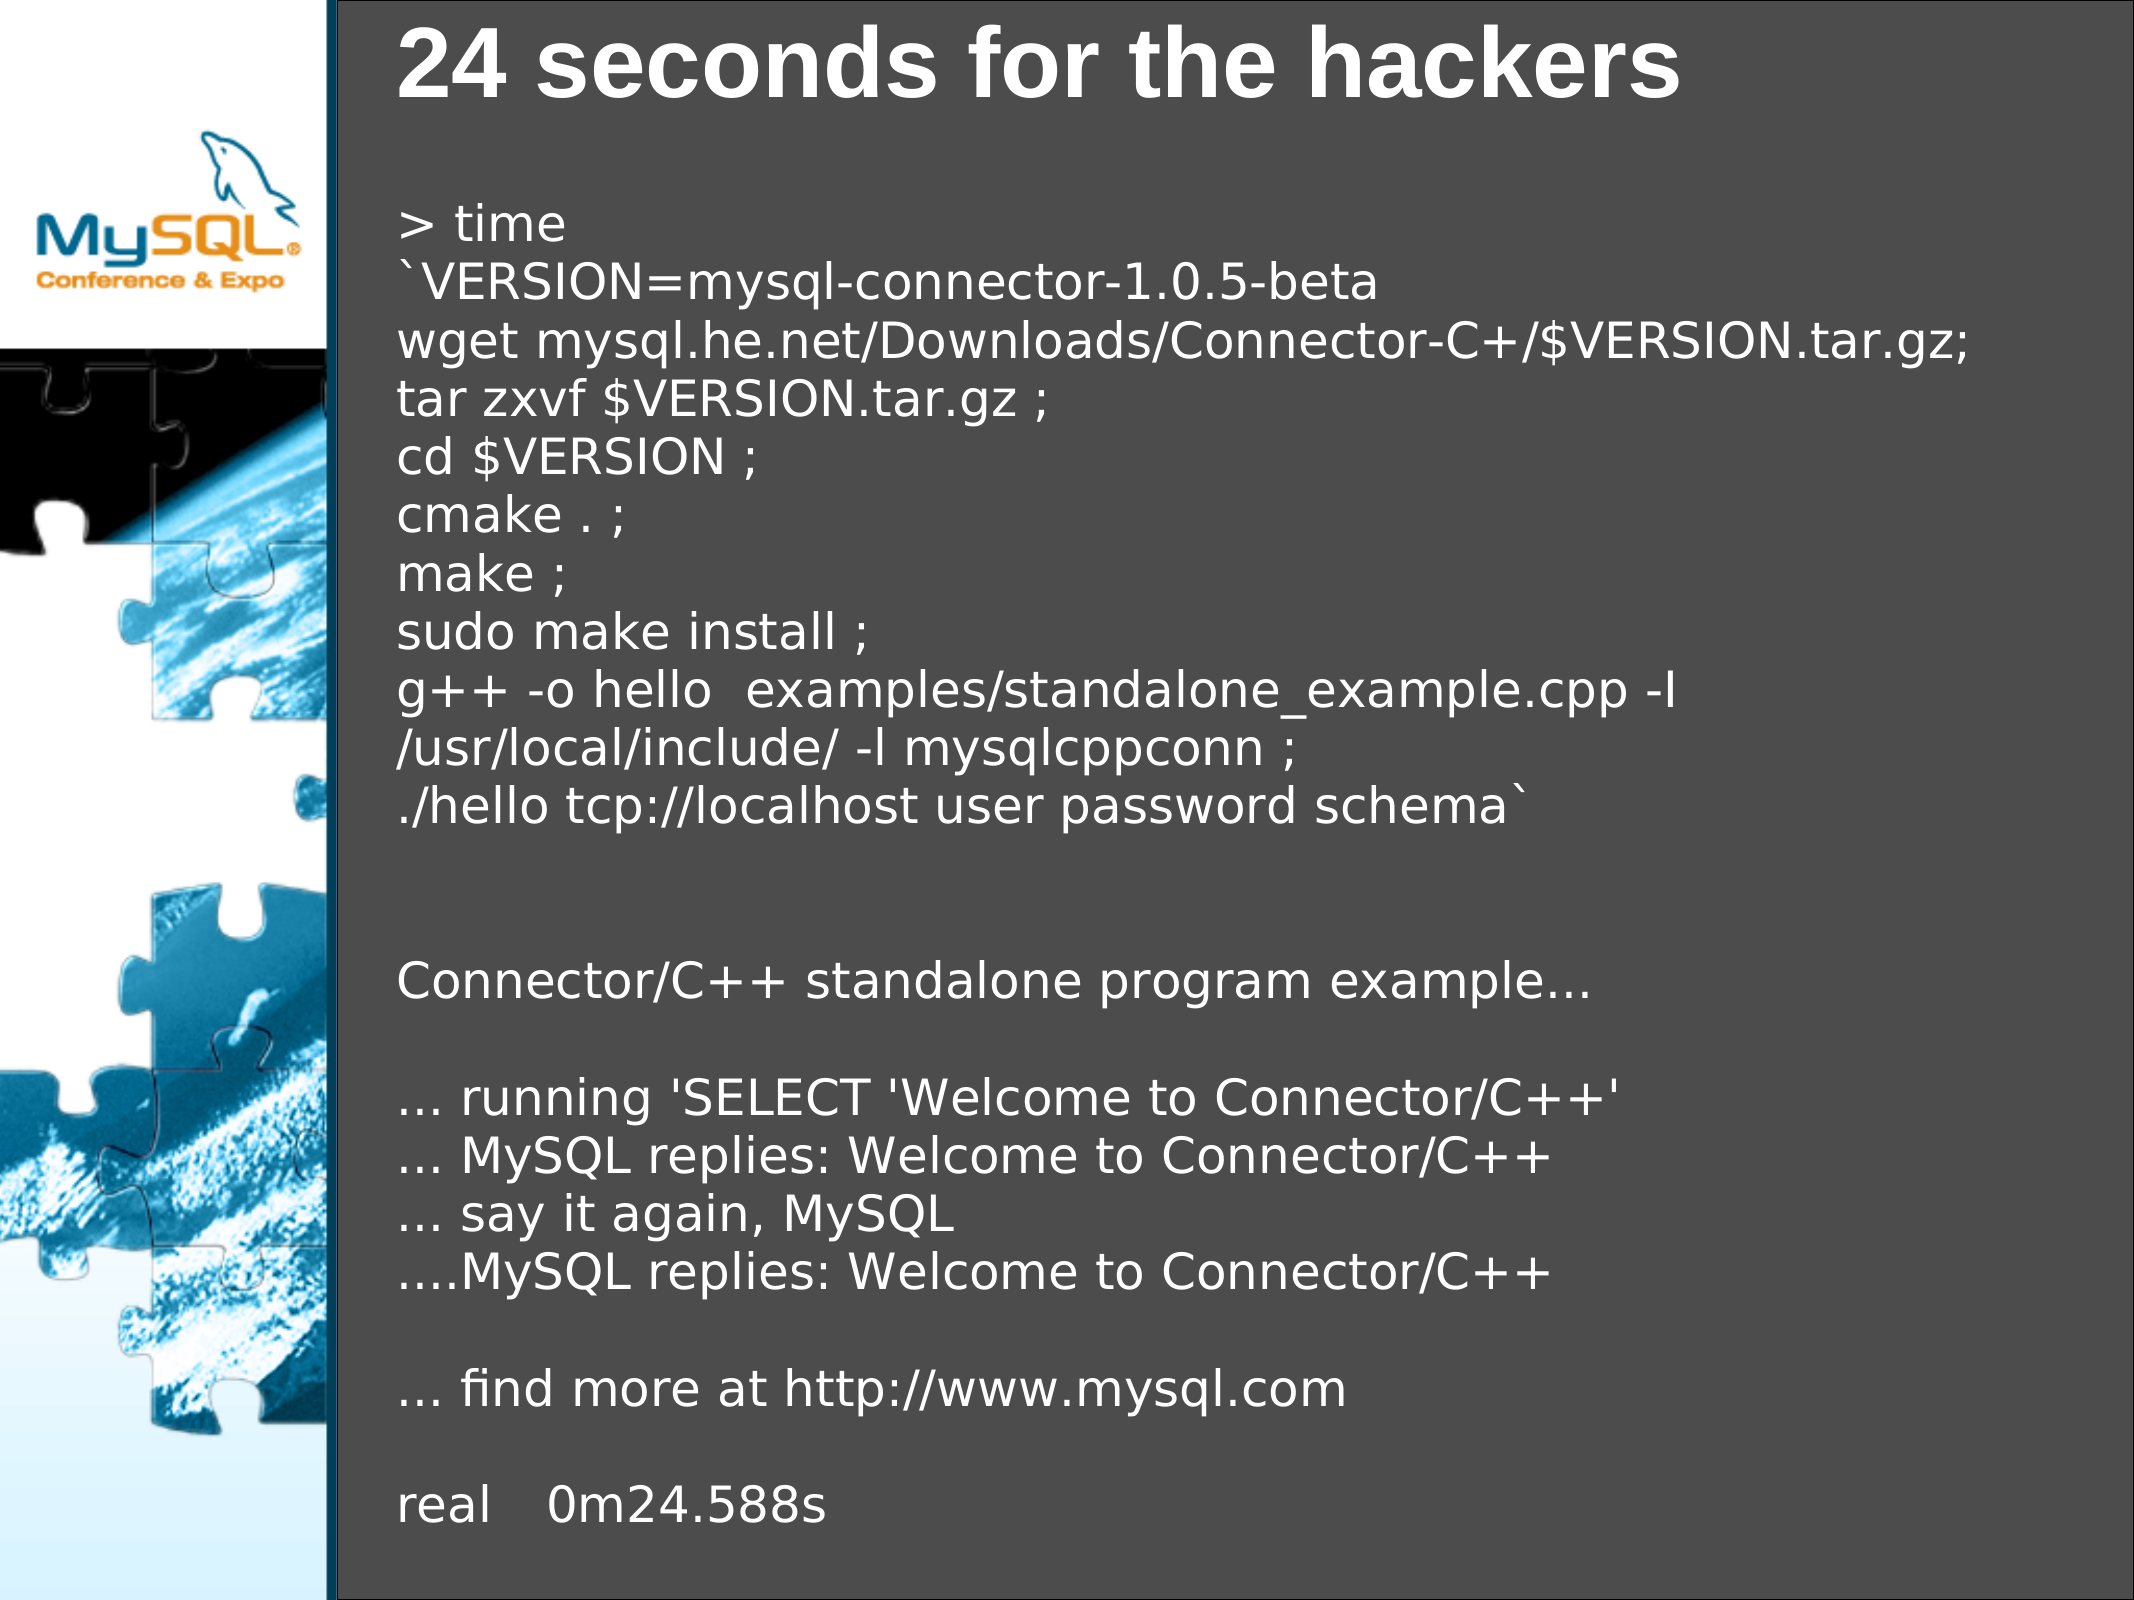

24 seconds for the hackers
> time
`VERSION=mysql-connector-1.0.5-beta
wget mysql.he.net/Downloads/Connector-C+/$VERSION.tar.gz;
tar zxvf $VERSION.tar.gz ;
cd $VERSION ;
cmake . ;
make ;
sudo make install ;
g++ -o hello examples/standalone_example.cpp -I /usr/local/include/ -l mysqlcppconn ;
./hello tcp://localhost user password schema`
Connector/C++ standalone program example...
... running 'SELECT 'Welcome to Connector/C++'
... MySQL replies: Welcome to Connector/C++
... say it again, MySQL
....MySQL replies: Welcome to Connector/C++
... find more at http://www.mysql.com
real	0m24.588s